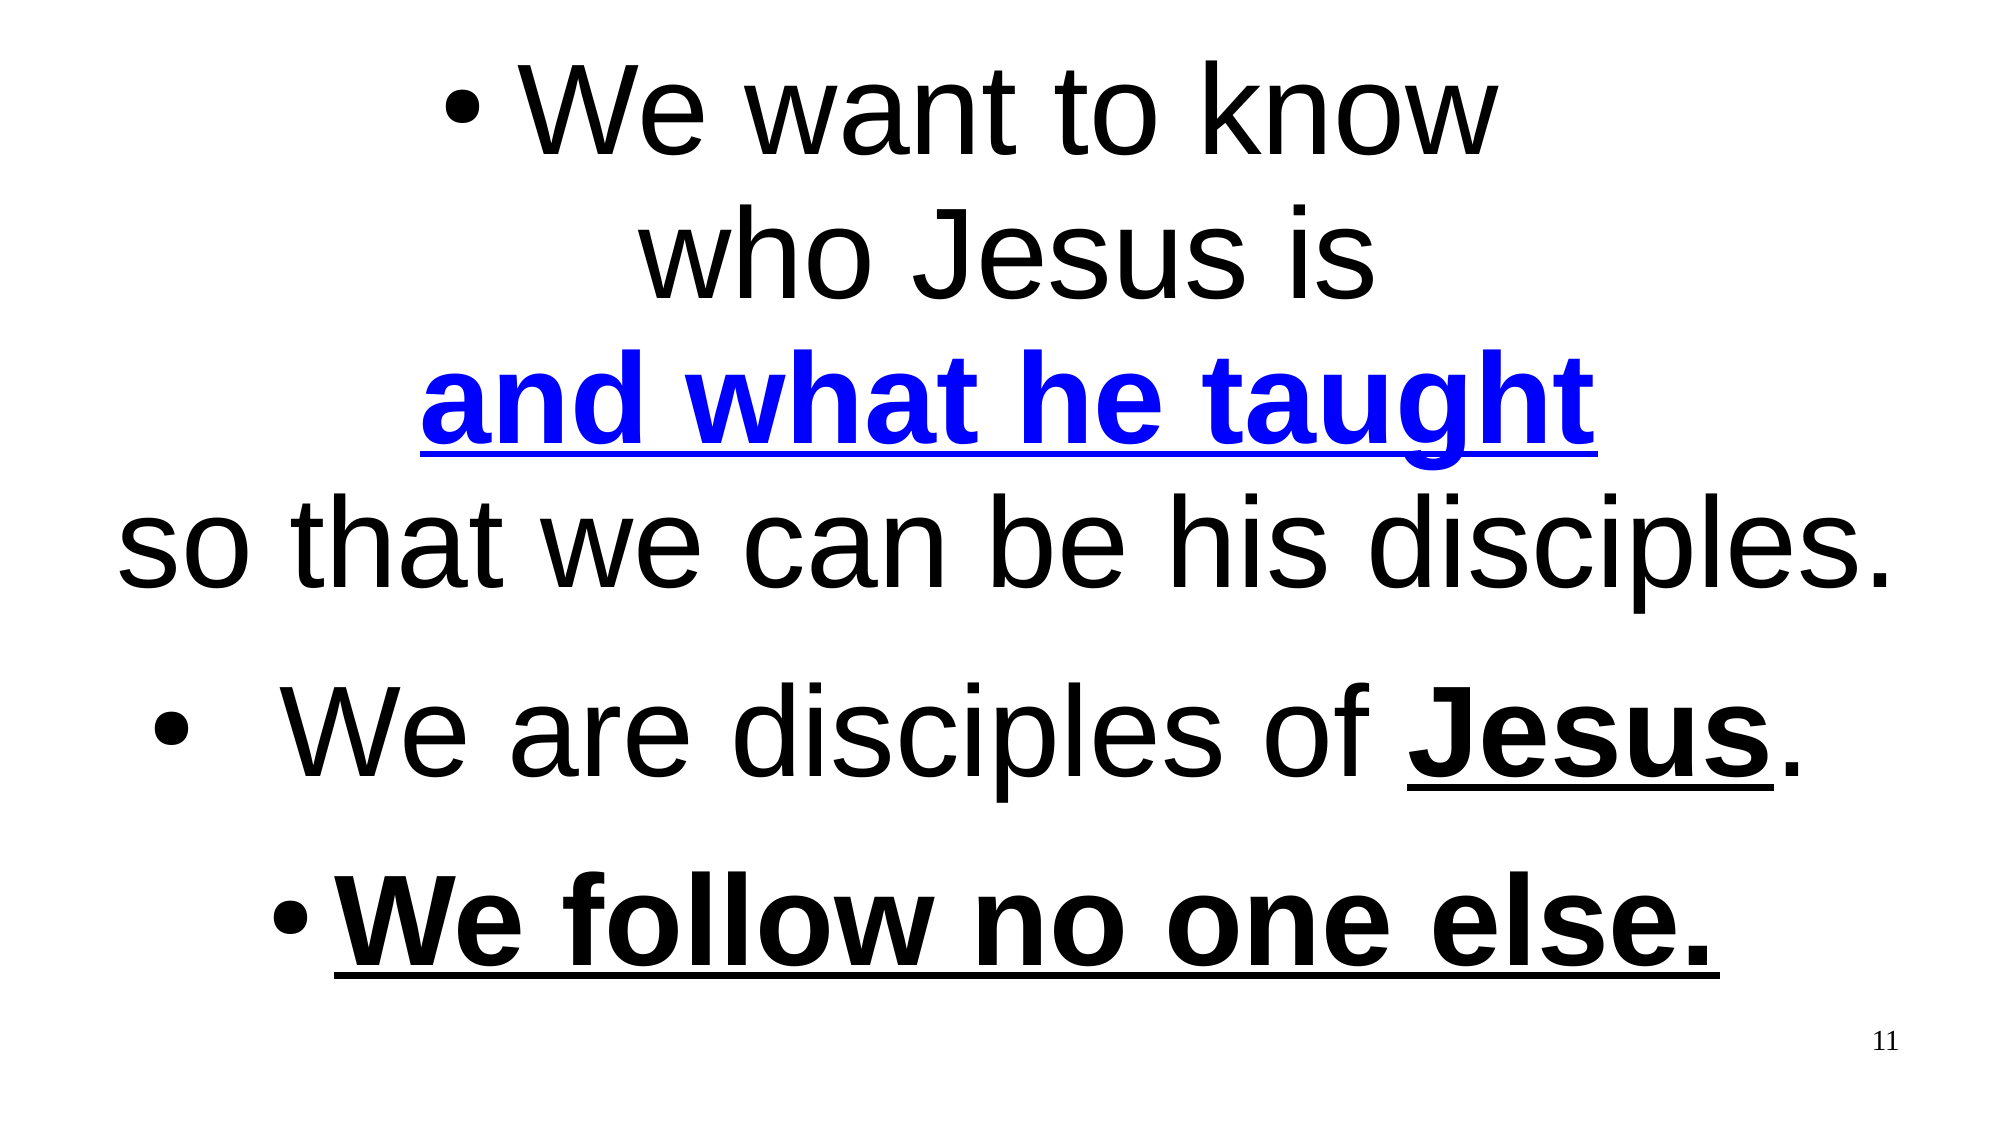

# We want to know who Jesus is and what he taught so that we can be his disciples.
 We are disciples of Jesus.
We follow no one else.
11